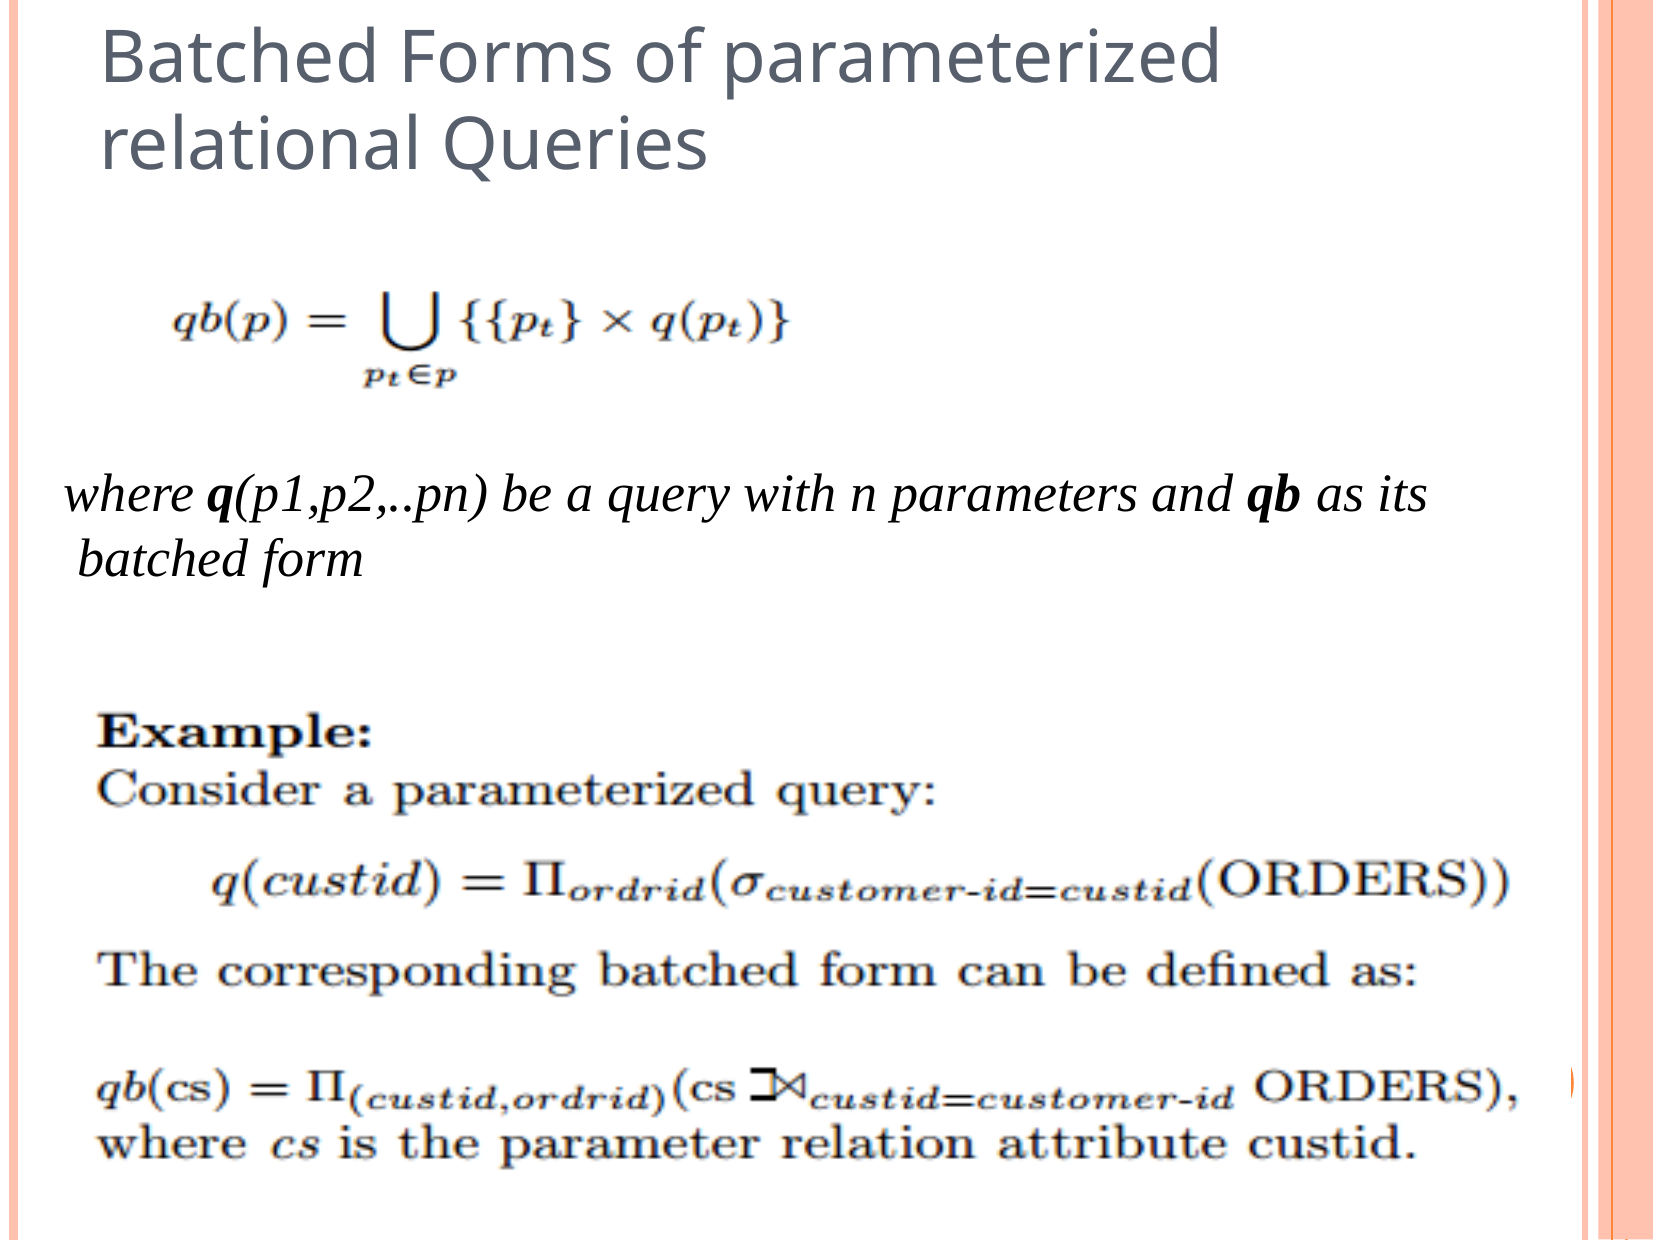

Batched Forms of parameterized relational Queries
where q(p1,p2,..pn) be a query with n parameters and qb as its
 batched form
/56